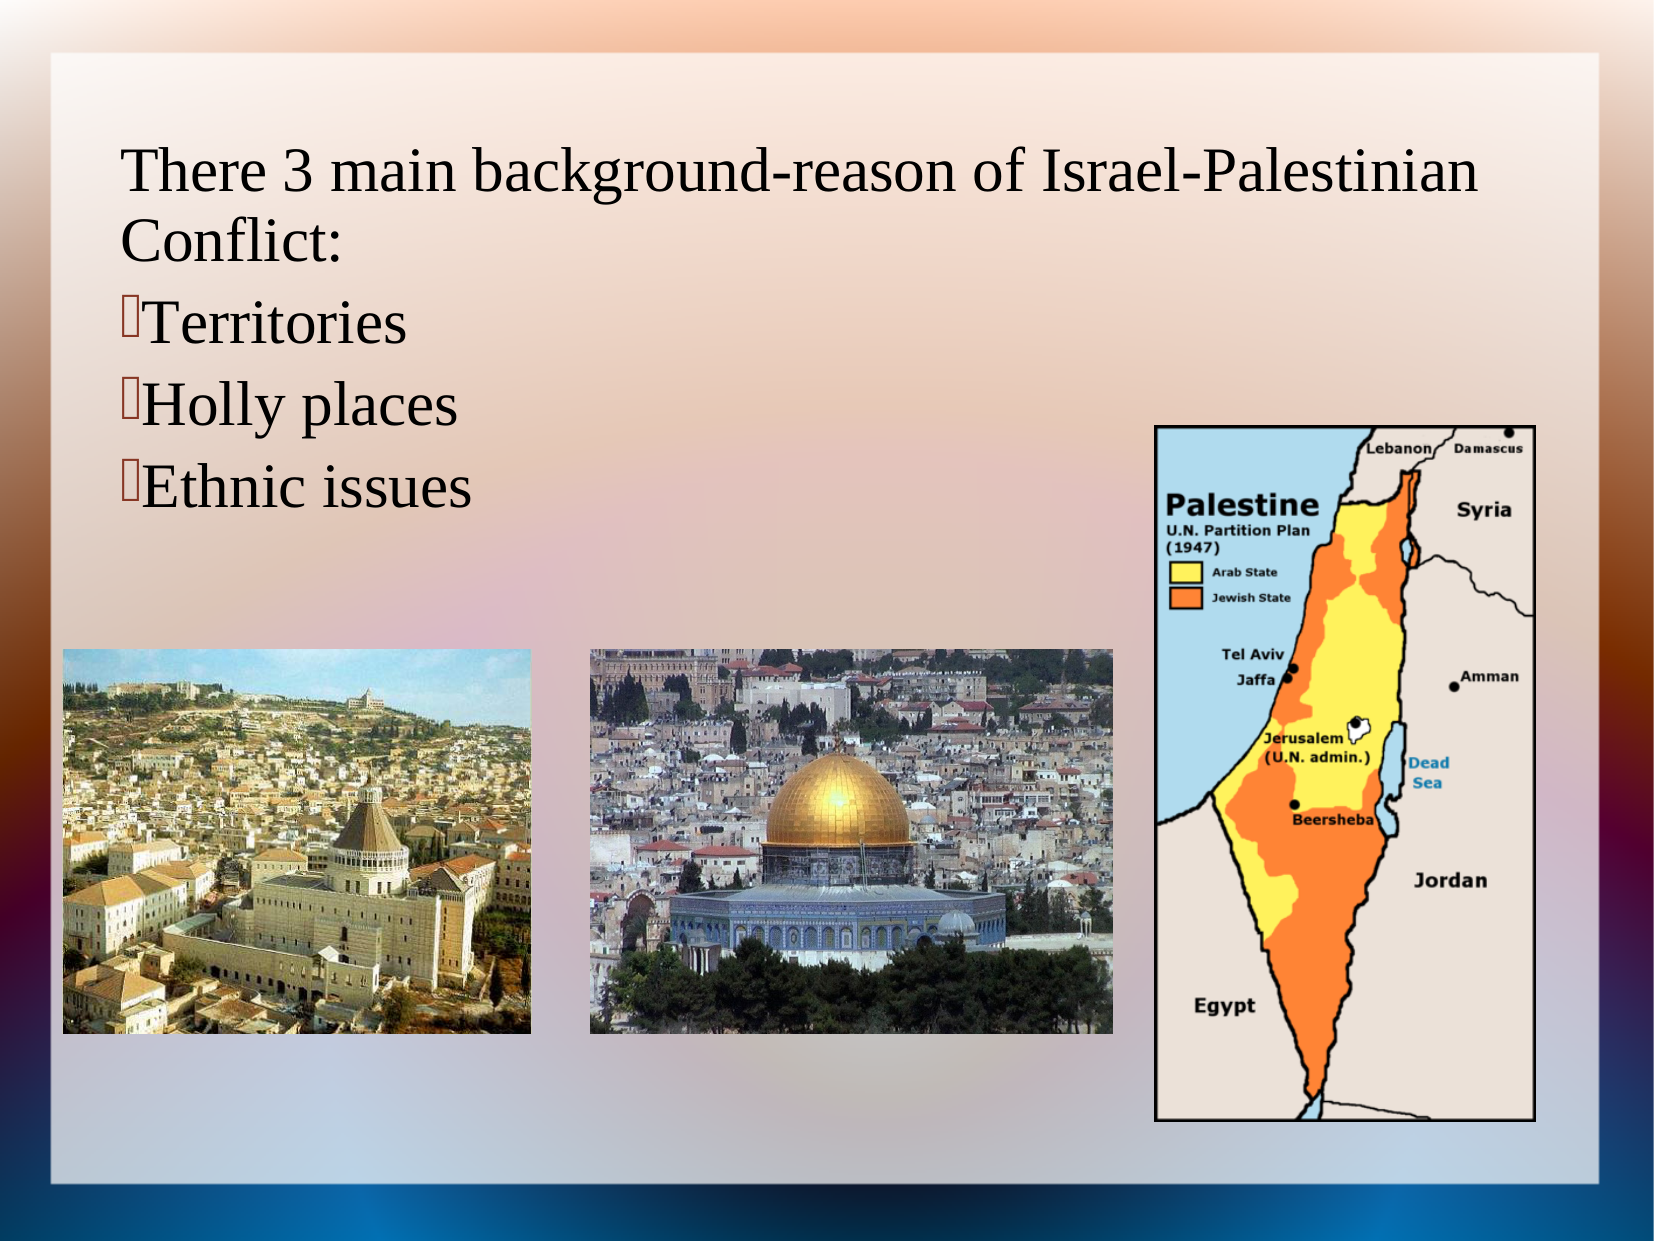

# There 3 main background-reason of Israel-Palestinian Conflict:
Territories
Holly places
Ethnic issues